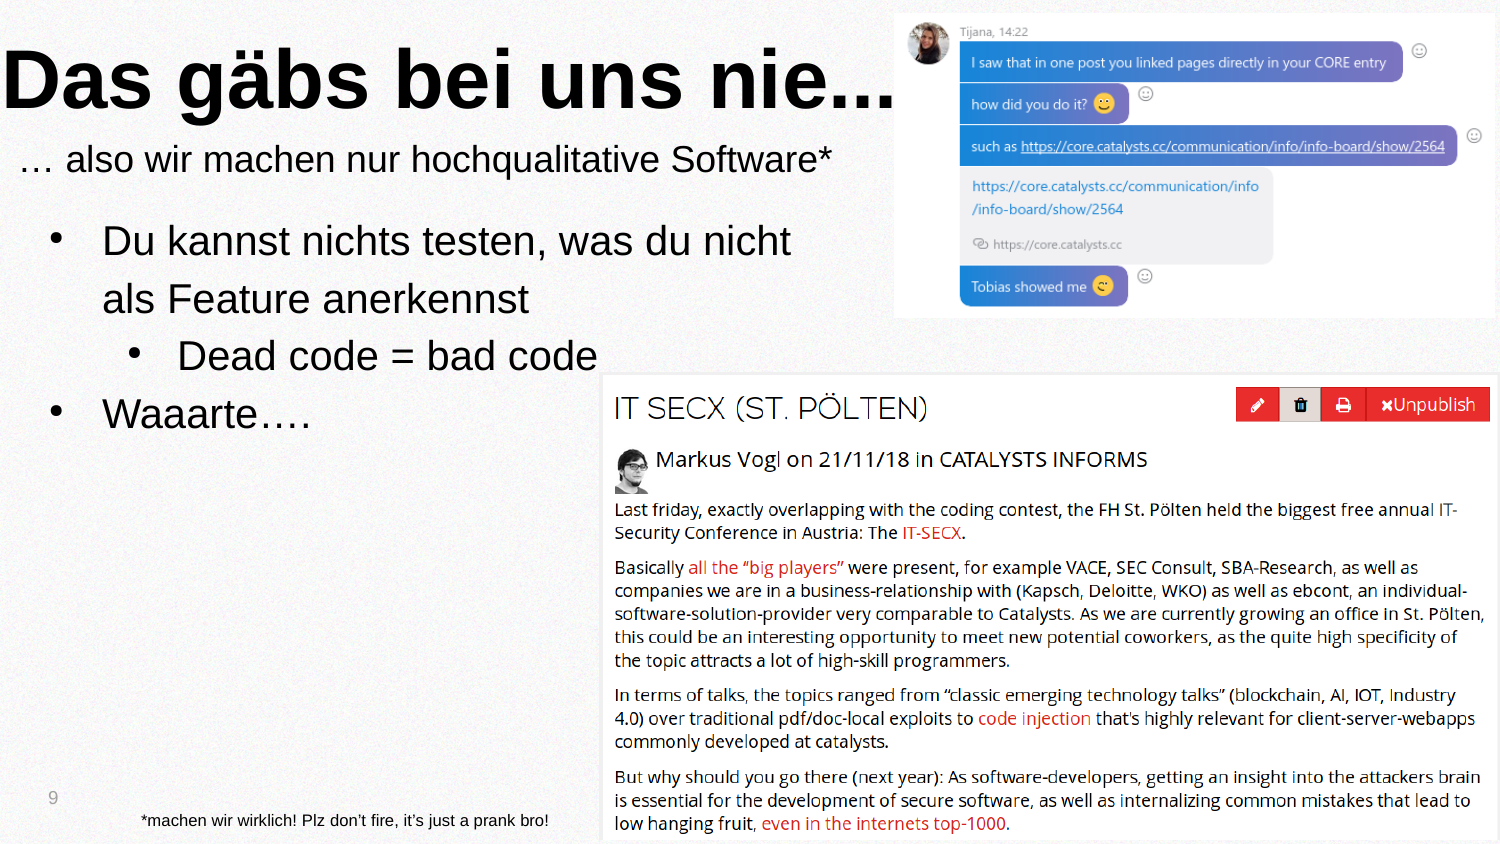

Das gäbs bei uns nie...
… also wir machen nur hochqualitative Software*
# Du kannst nichts testen, was du nicht als Feature anerkennst
Dead code = bad code
Waaarte….
*machen wir wirklich! Plz don’t fire, it’s just a prank bro!